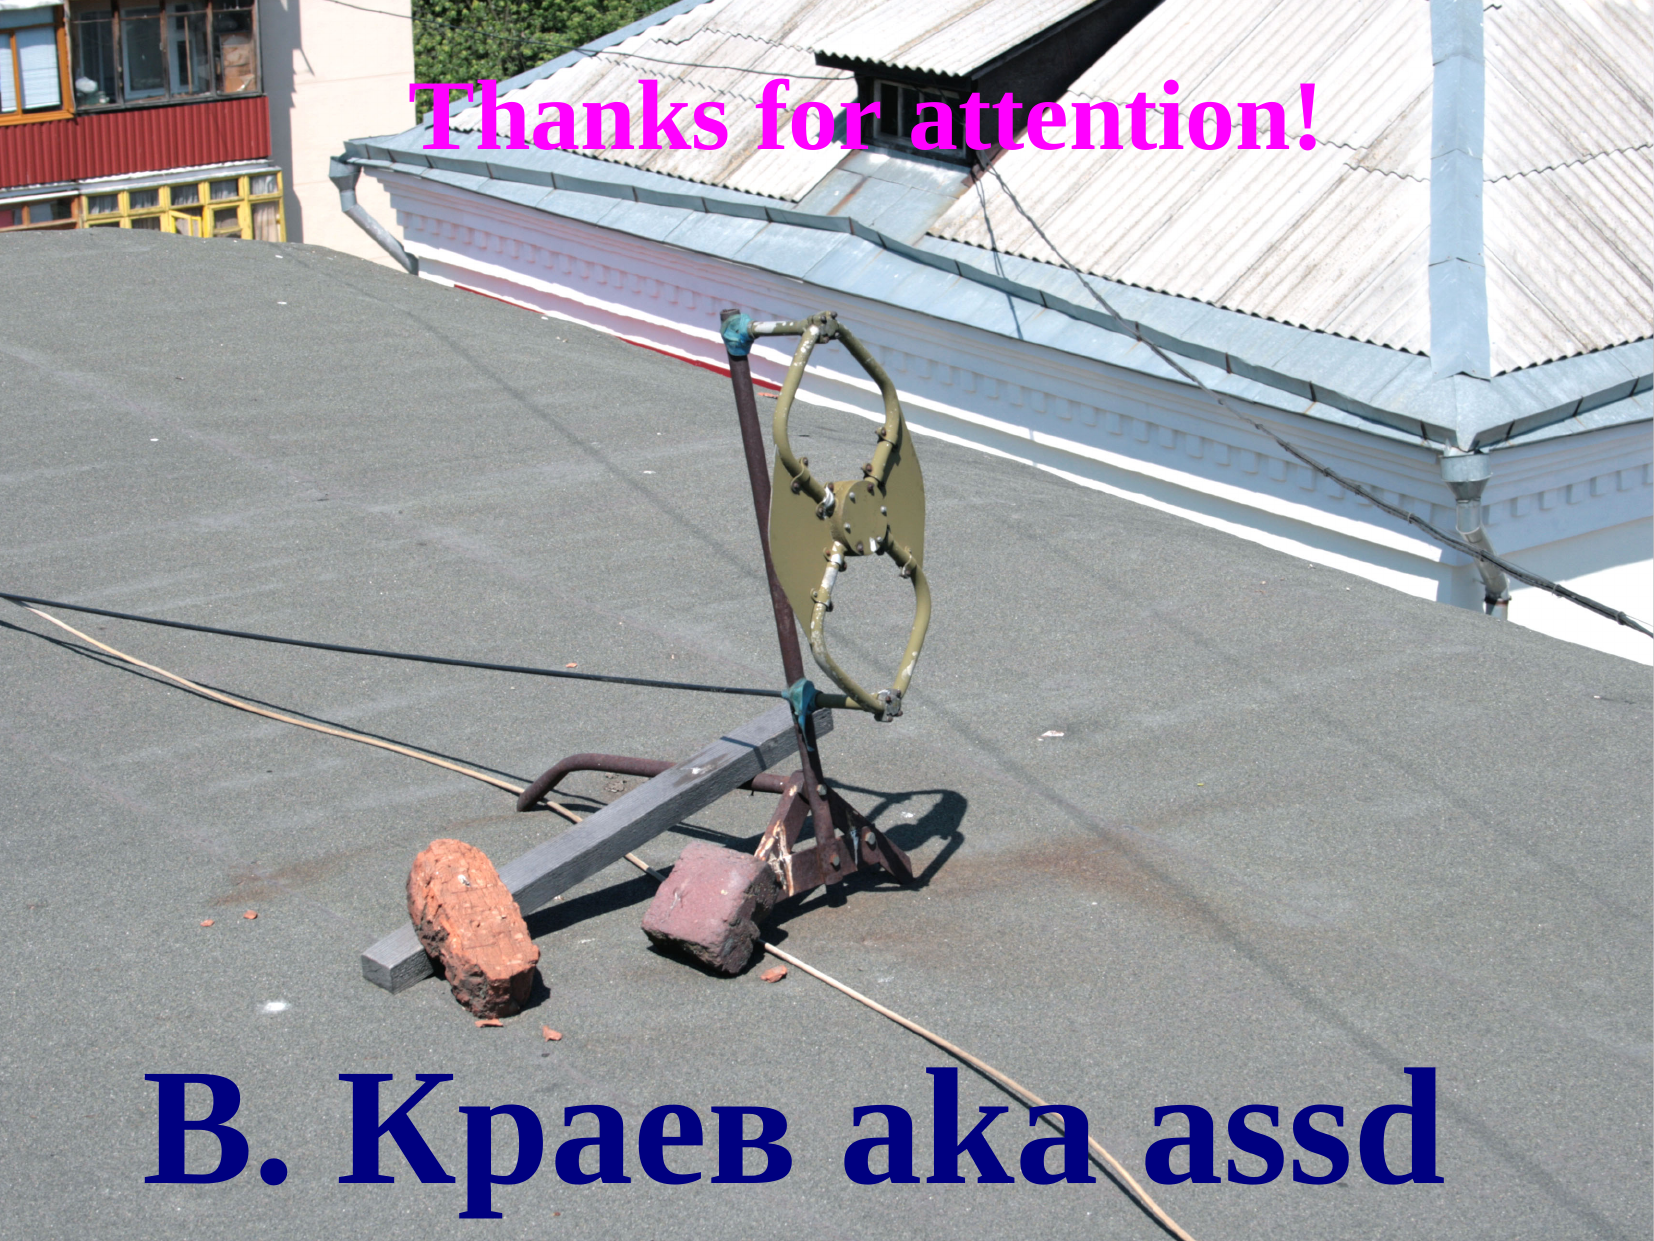

Thanks for attention!
# В. Краев aka assd